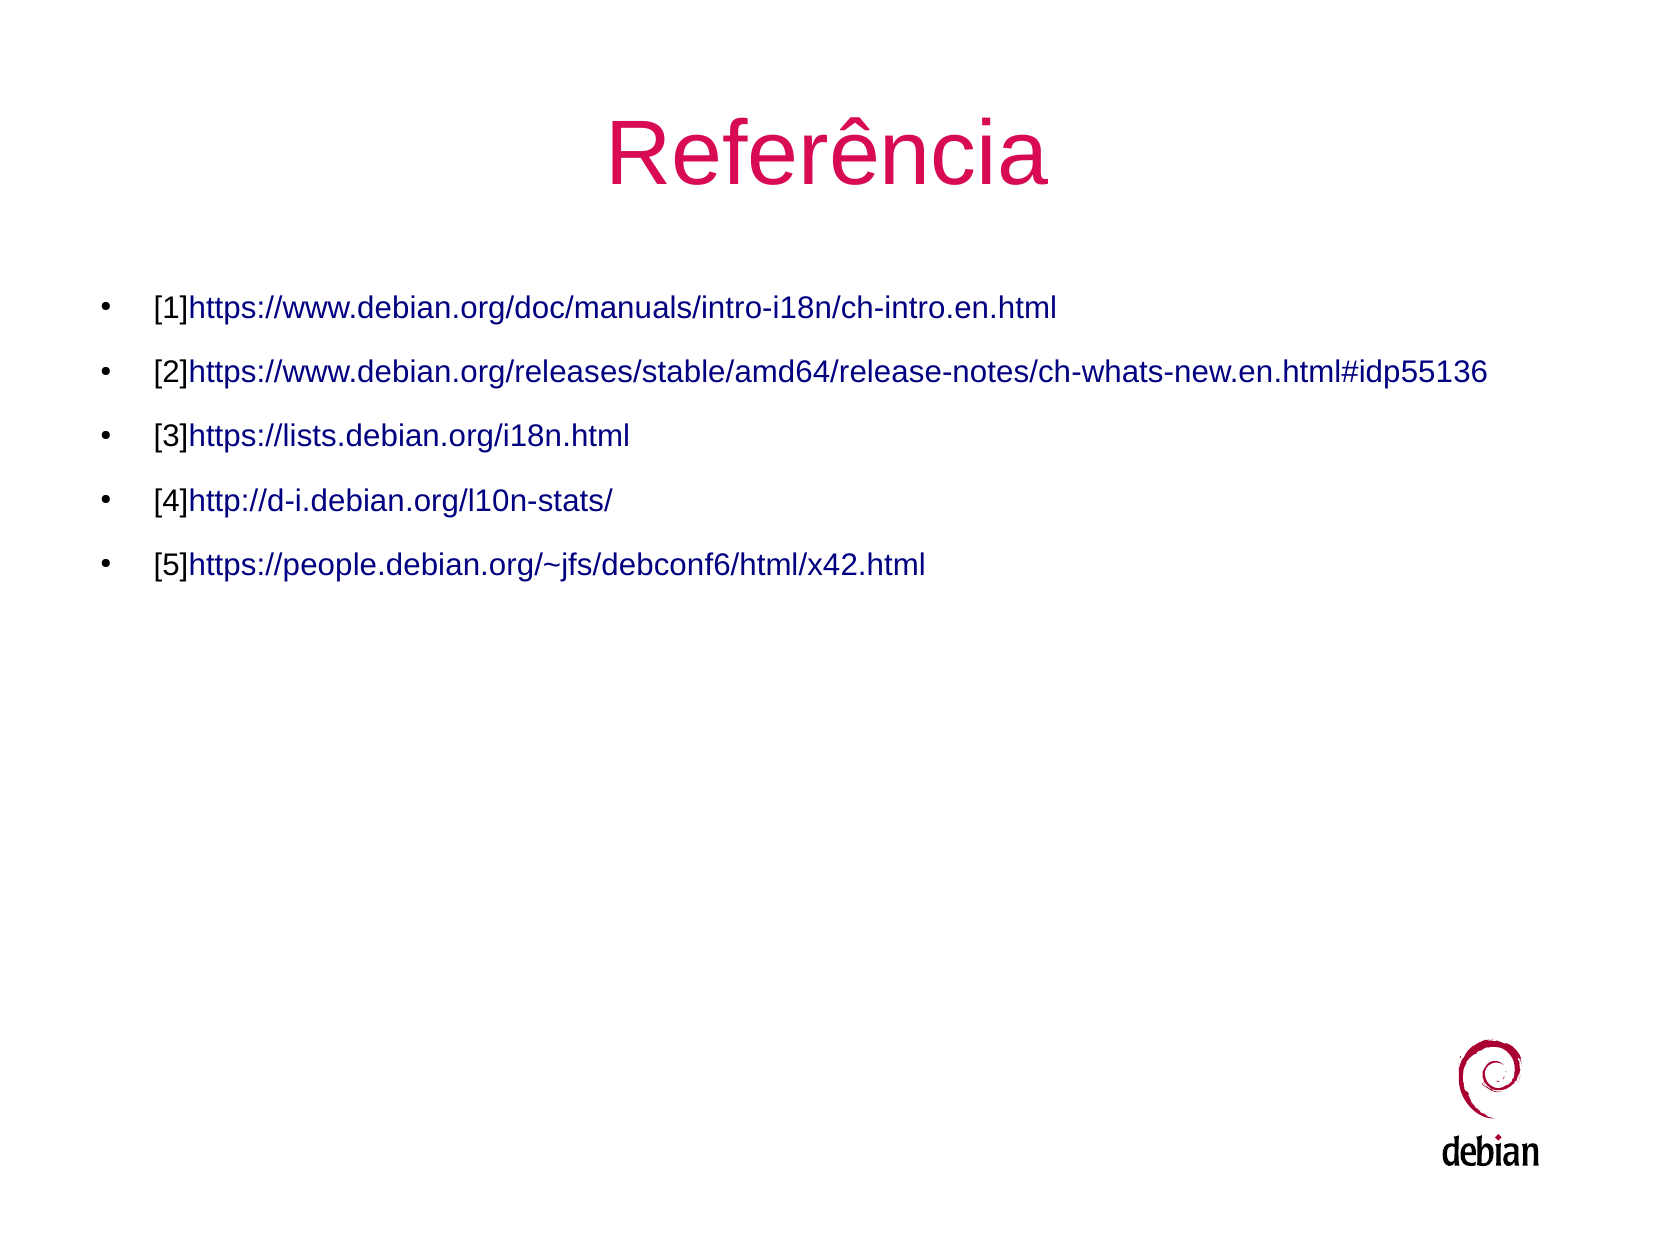

# Referência
[1]https://www.debian.org/doc/manuals/intro-i18n/ch-intro.en.html
[2]https://www.debian.org/releases/stable/amd64/release-notes/ch-whats-new.en.html#idp55136
[3]https://lists.debian.org/i18n.html
[4]http://d-i.debian.org/l10n-stats/
[5]https://people.debian.org/~jfs/debconf6/html/x42.html